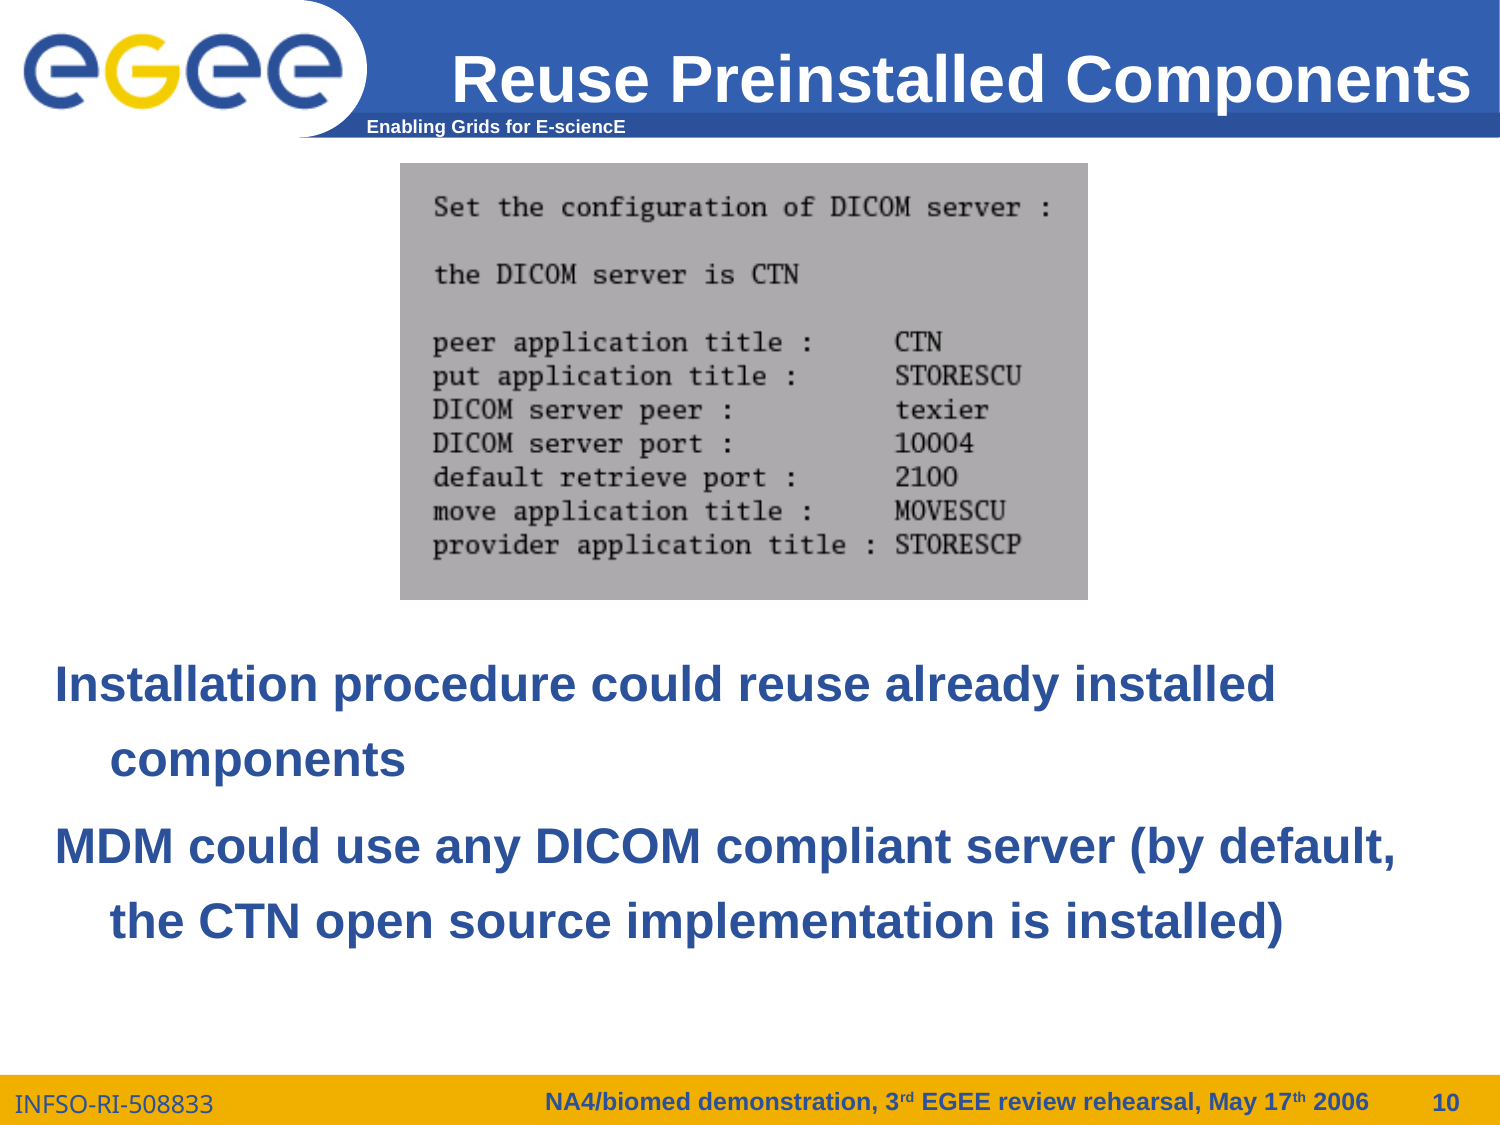

# Reuse Preinstalled Components
Installation procedure could reuse already installed components
MDM could use any DICOM compliant server (by default, the CTN open source implementation is installed)